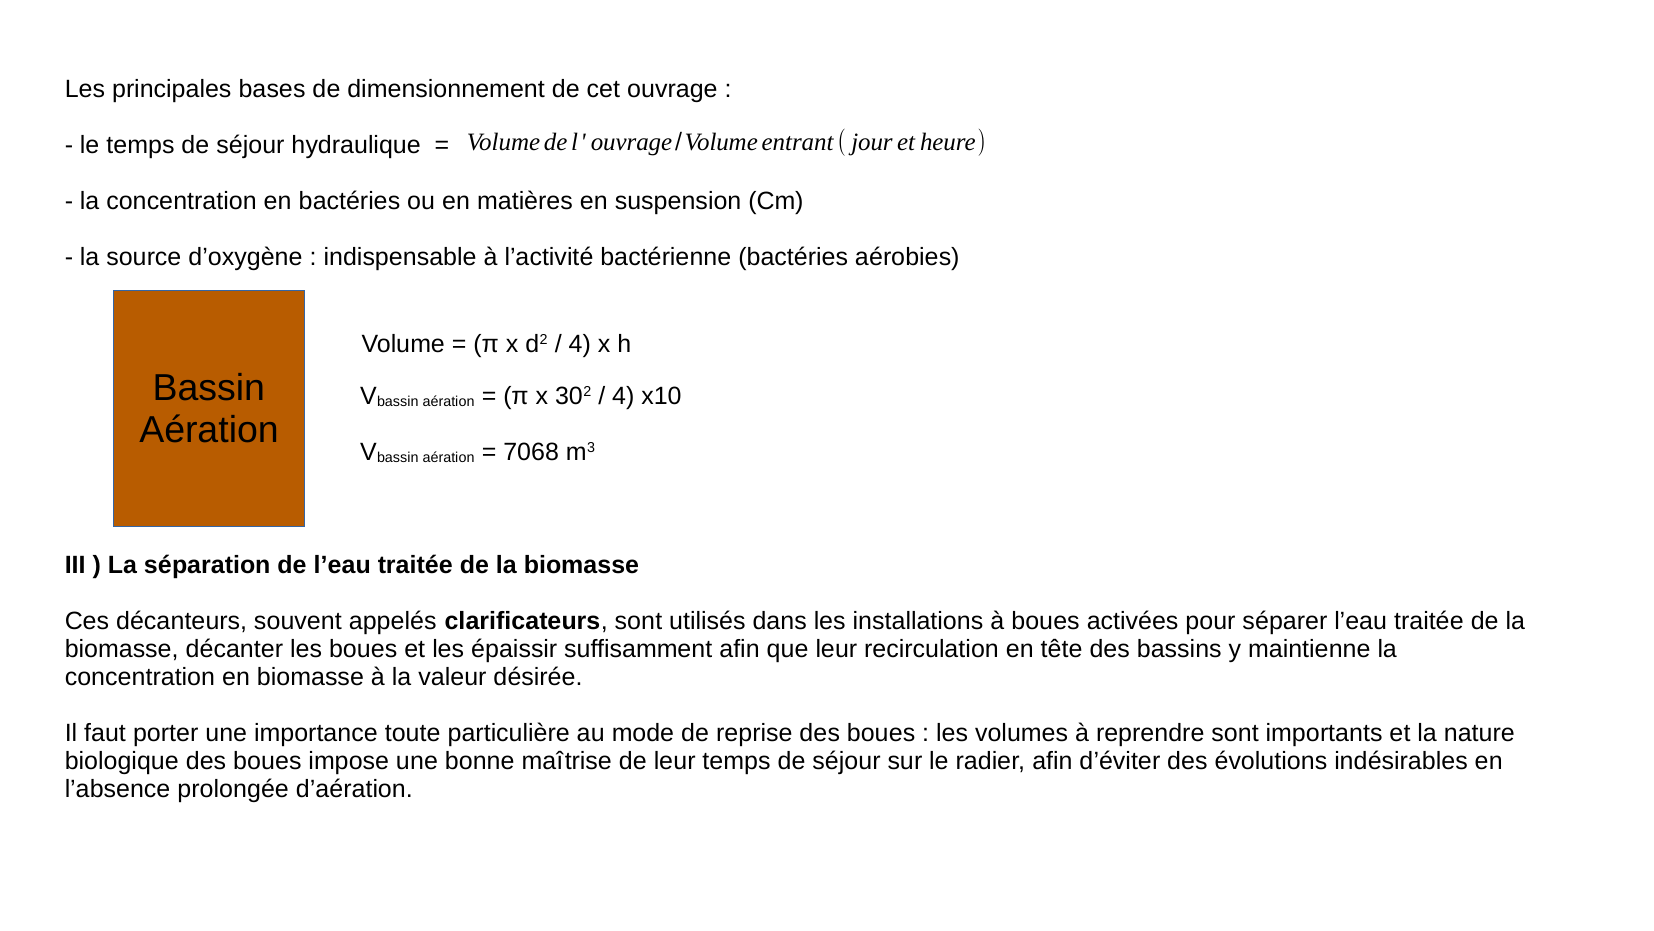

Les principales bases de dimensionnement de cet ouvrage :
- le temps de séjour hydraulique =
- la concentration en bactéries ou en matières en suspension (Cm)
- la source d’oxygène : indispensable à l’activité bactérienne (bactéries aérobies)
III ) La séparation de l’eau traitée de la biomasse
Ces décanteurs, souvent appelés clarificateurs, sont utilisés dans les installations à boues activées pour séparer l’eau traitée de la biomasse, décanter les boues et les épaissir suffisamment afin que leur recirculation en tête des bassins y maintienne la concentration en biomasse à la valeur désirée.
Il faut porter une importance toute particulière au mode de reprise des boues : les volumes à reprendre sont importants et la nature biologique des boues impose une bonne maî­trise de leur temps de séjour sur le radier, afin d’éviter des évolutions indésirables en l’absence prolongée d’aération.
Bassin
Aération
Volume = (π x d2 / 4) x h
Vbassin aération = (π x 302 / 4) x10
Vbassin aération = 7068 m3